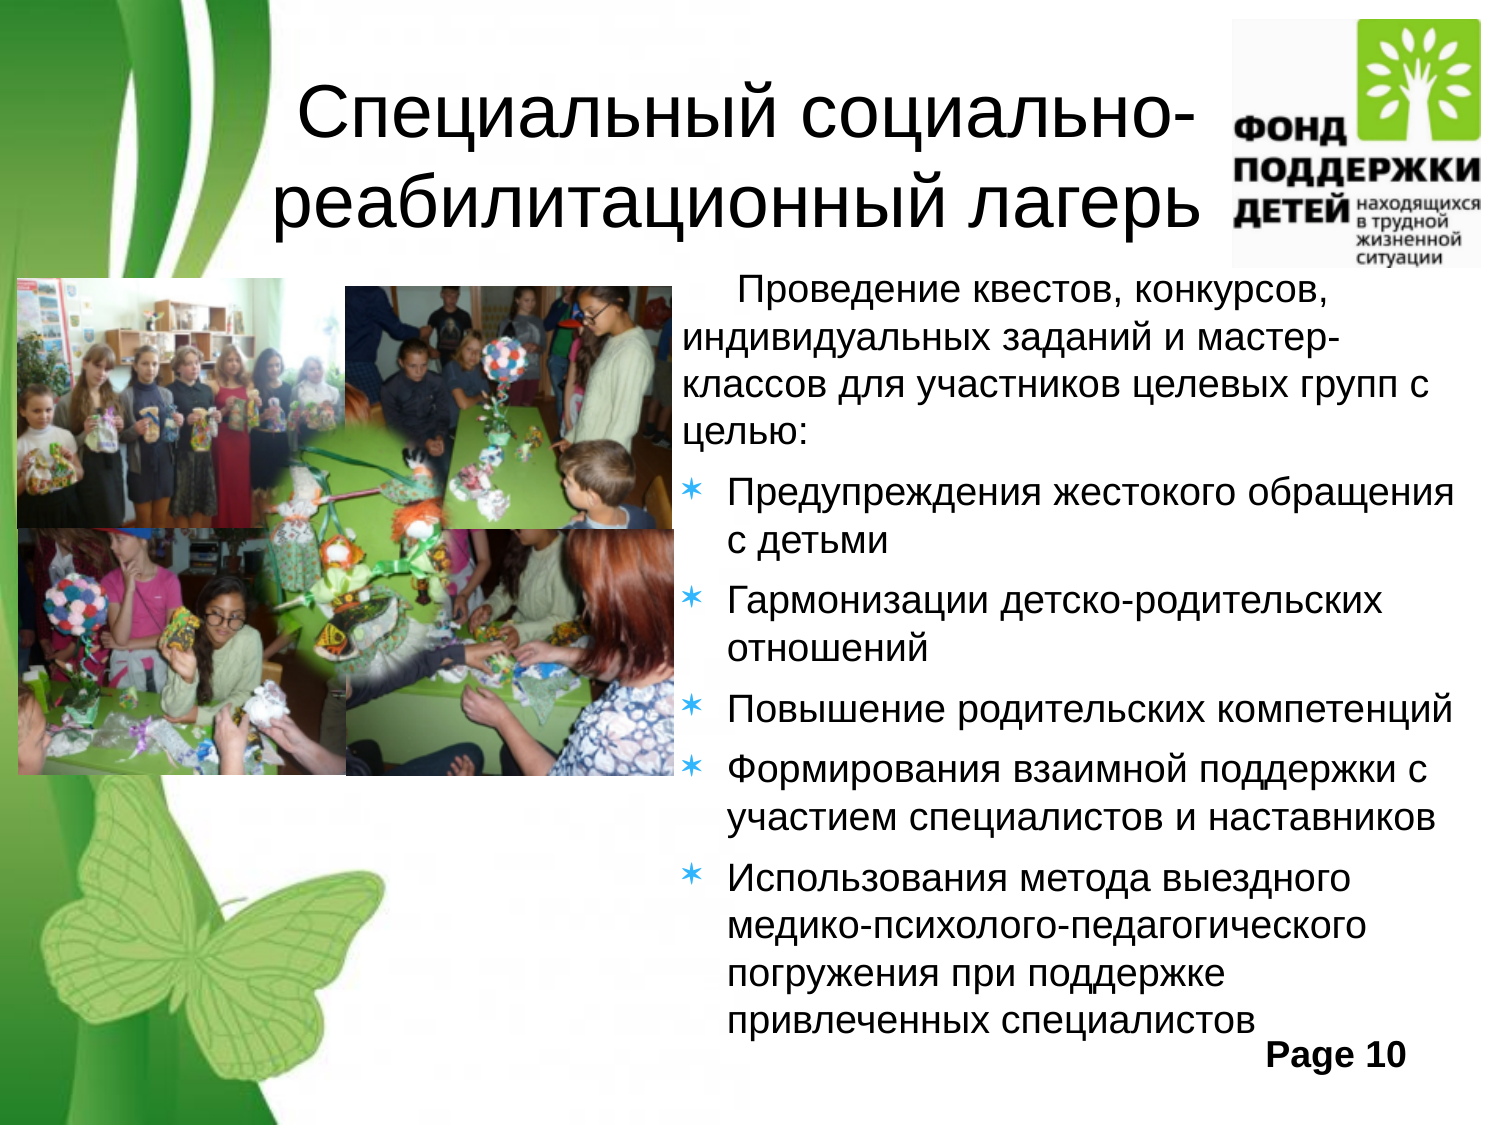

# Специальный социально-реабилитационный лагерь
 Проведение квестов, конкурсов, индивидуальных заданий и мастер-классов для участников целевых групп с целью:
Предупреждения жестокого обращения с детьми
Гармонизации детско-родительских отношений
Повышение родительских компетенций
Формирования взаимной поддержки с участием специалистов и наставников
Использования метода выездного медико-психолого-педагогического погружения при поддержке привлеченных специалистов